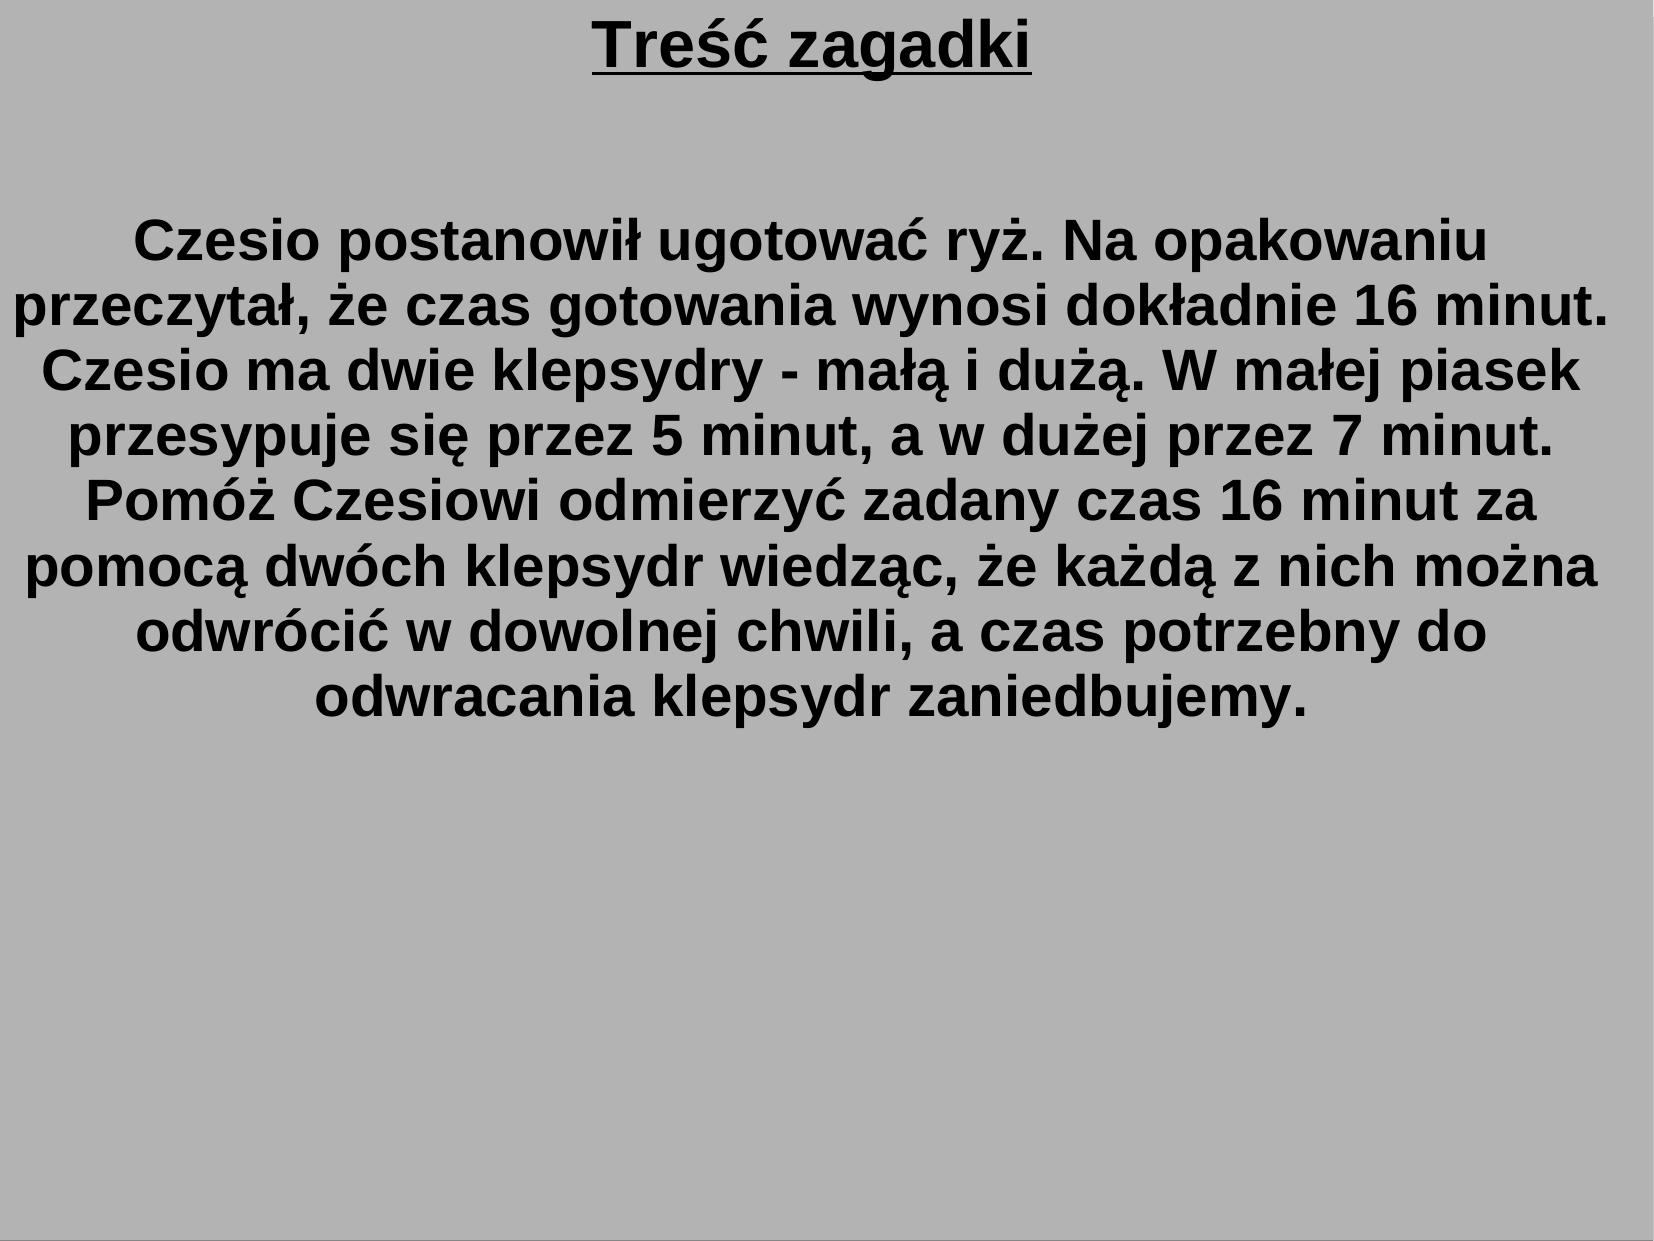

Treść zagadki
Czesio postanowił ugotować ryż. Na opakowaniu przeczytał, że czas gotowania wynosi dokładnie 16 minut. Czesio ma dwie klepsydry - małą i dużą. W małej piasek przesypuje się przez 5 minut, a w dużej przez 7 minut. Pomóż Czesiowi odmierzyć zadany czas 16 minut za pomocą dwóch klepsydr wiedząc, że każdą z nich można odwrócić w dowolnej chwili, a czas potrzebny do odwracania klepsydr zaniedbujemy.